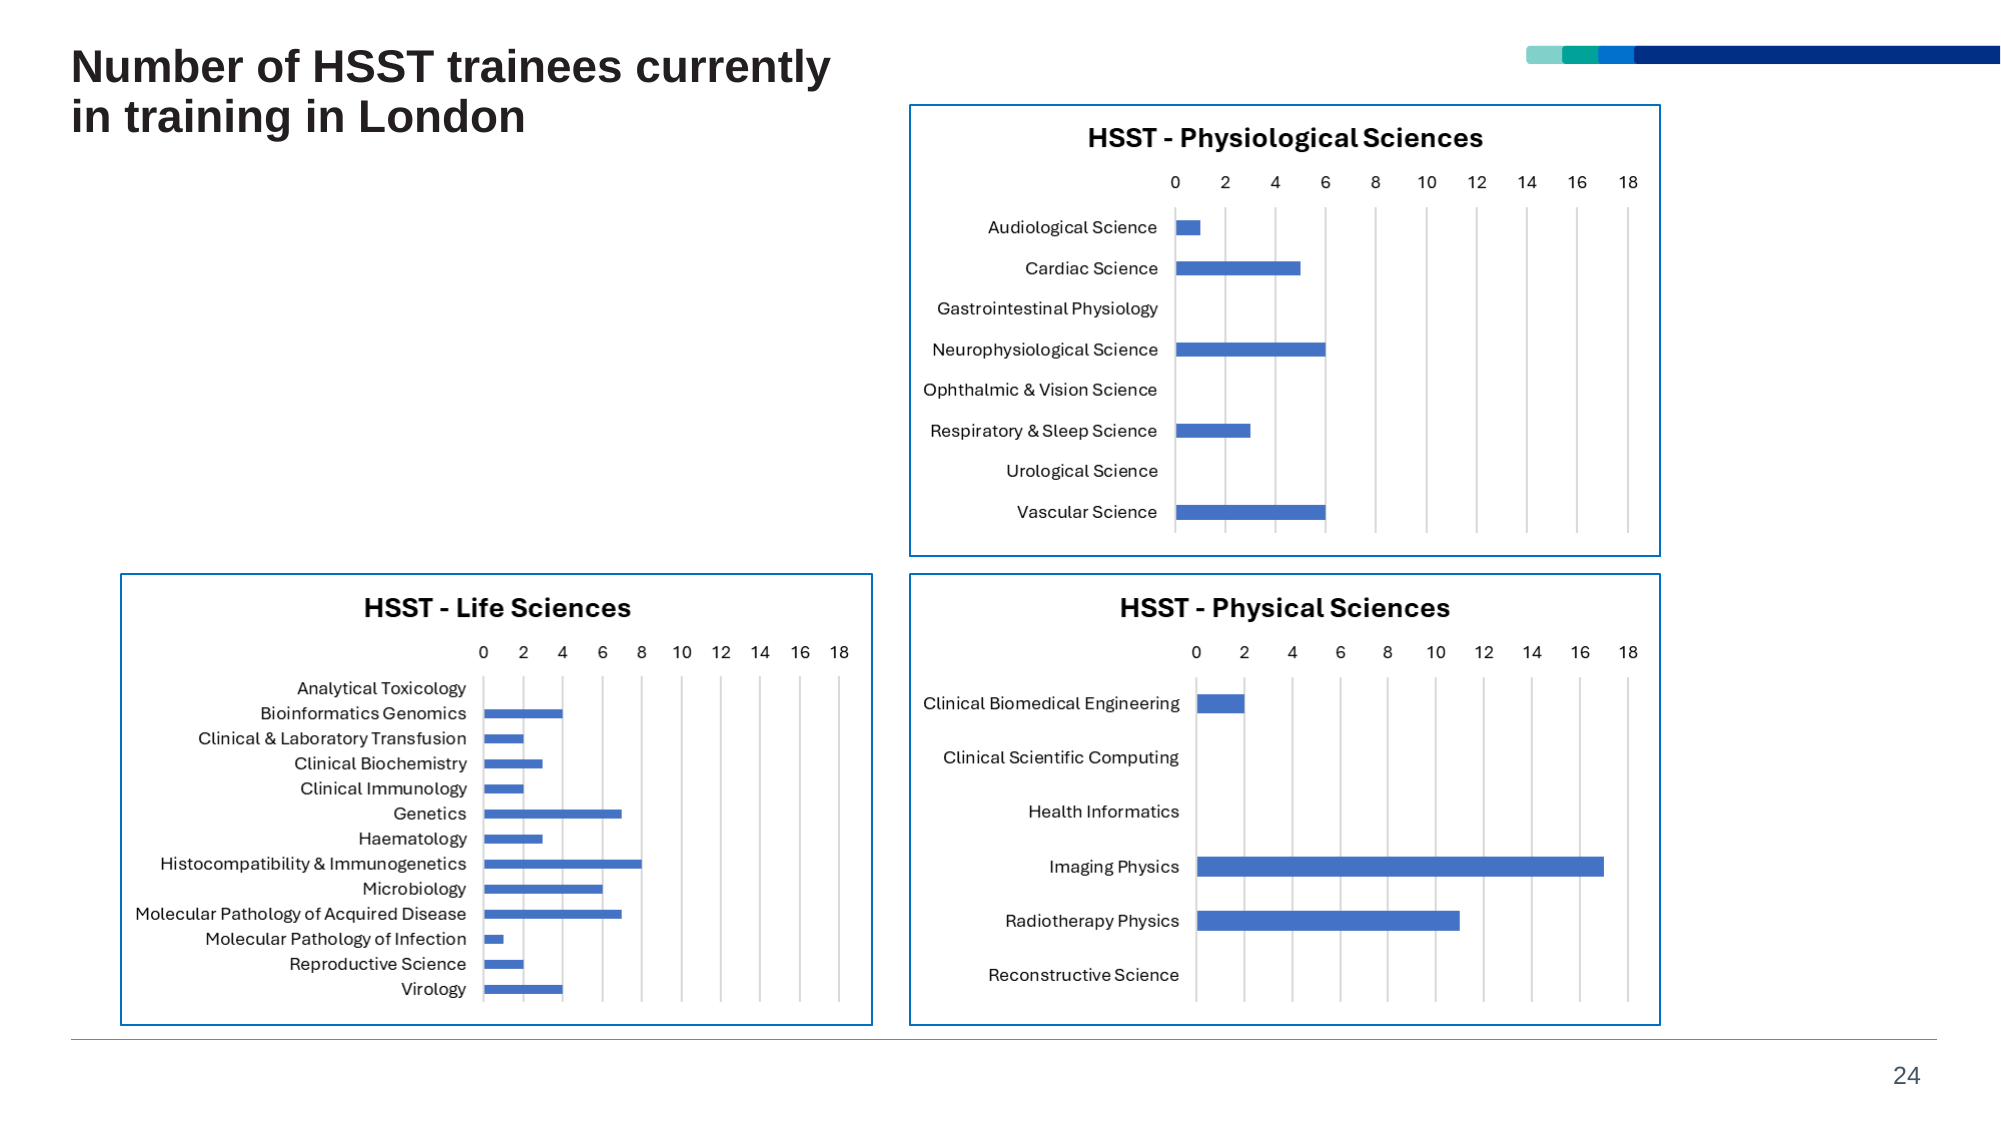

# Number of HSST trainees currently in training in London